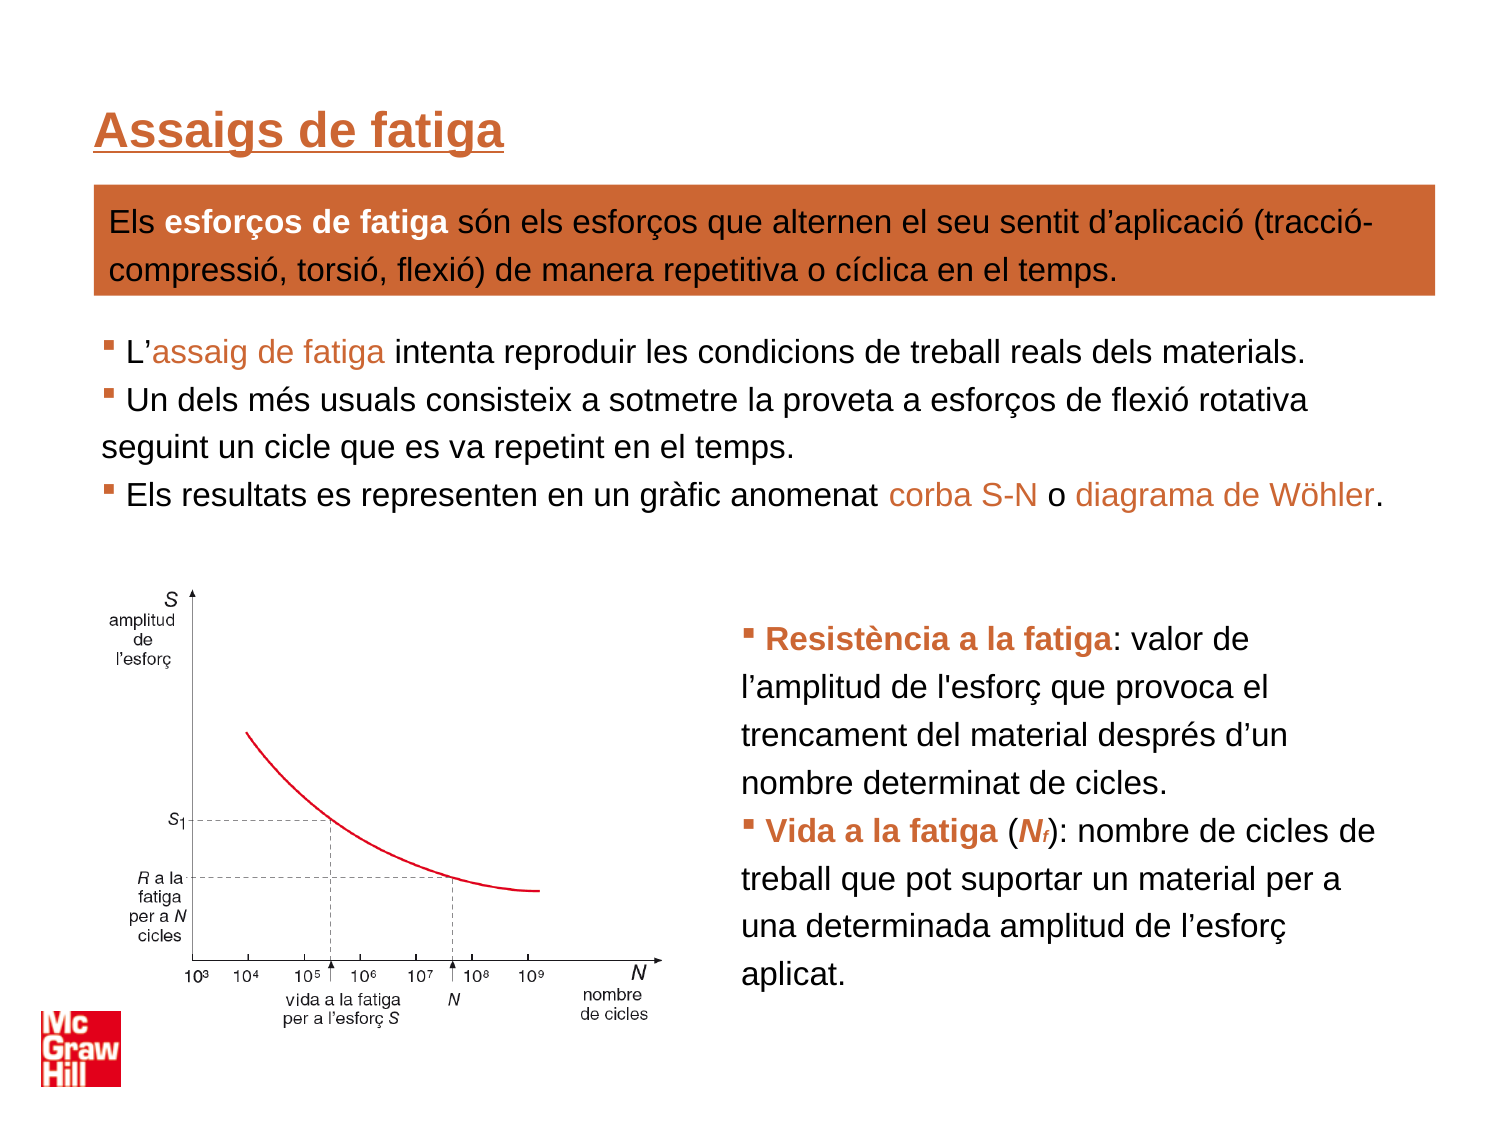

Assaigs de fatiga
Els esforços de fatiga són els esforços que alternen el seu sentit d’aplicació (tracció-compressió, torsió, flexió) de manera repetitiva o cíclica en el temps.
 L’assaig de fatiga intenta reproduir les condicions de treball reals dels materials.
 Un dels més usuals consisteix a sotmetre la proveta a esforços de flexió rotativa seguint un cicle que es va repetint en el temps.
 Els resultats es representen en un gràfic anomenat corba S-N o diagrama de Wöhler.
 Resistència a la fatiga: valor de l’amplitud de l'esforç que provoca el trencament del material després d’un nombre determinat de cicles.
 Vida a la fatiga (Nf): nombre de cicles de treball que pot suportar un material per a una determinada amplitud de l’esforç aplicat.